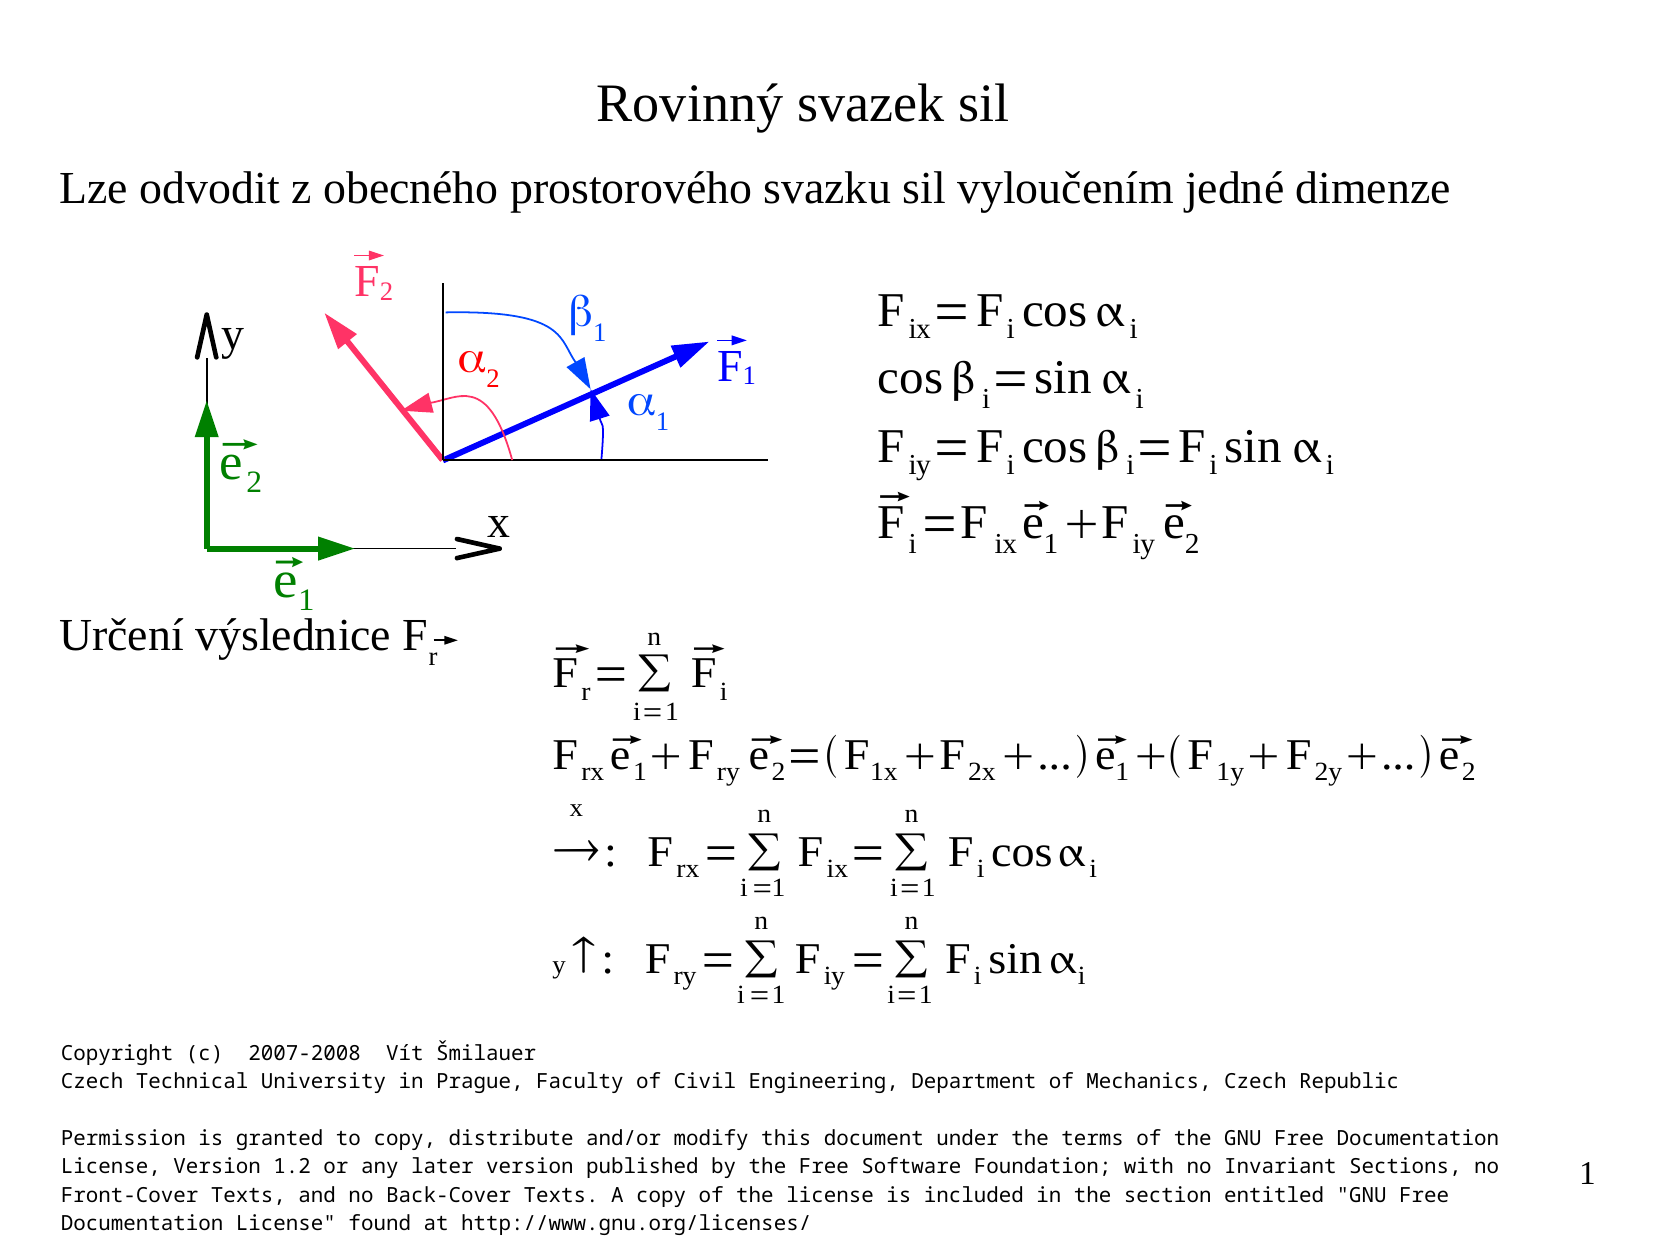

# Rovinný svazek sil
Lze odvodit z obecného prostorového svazku sil vyloučením jedné dimenze
Určení výslednice Fr
F2
b1
y
a2
F1
a1
x
Copyright (c) 2007-2008 Vít Šmilauer
Czech Technical University in Prague, Faculty of Civil Engineering, Department of Mechanics, Czech Republic
Permission is granted to copy, distribute and/or modify this document under the terms of the GNU Free Documentation License, Version 1.2 or any later version published by the Free Software Foundation; with no Invariant Sections, no Front-Cover Texts, and no Back-Cover Texts. A copy of the license is included in the section entitled "GNU Free Documentation License" found at http://www.gnu.org/licenses/
1